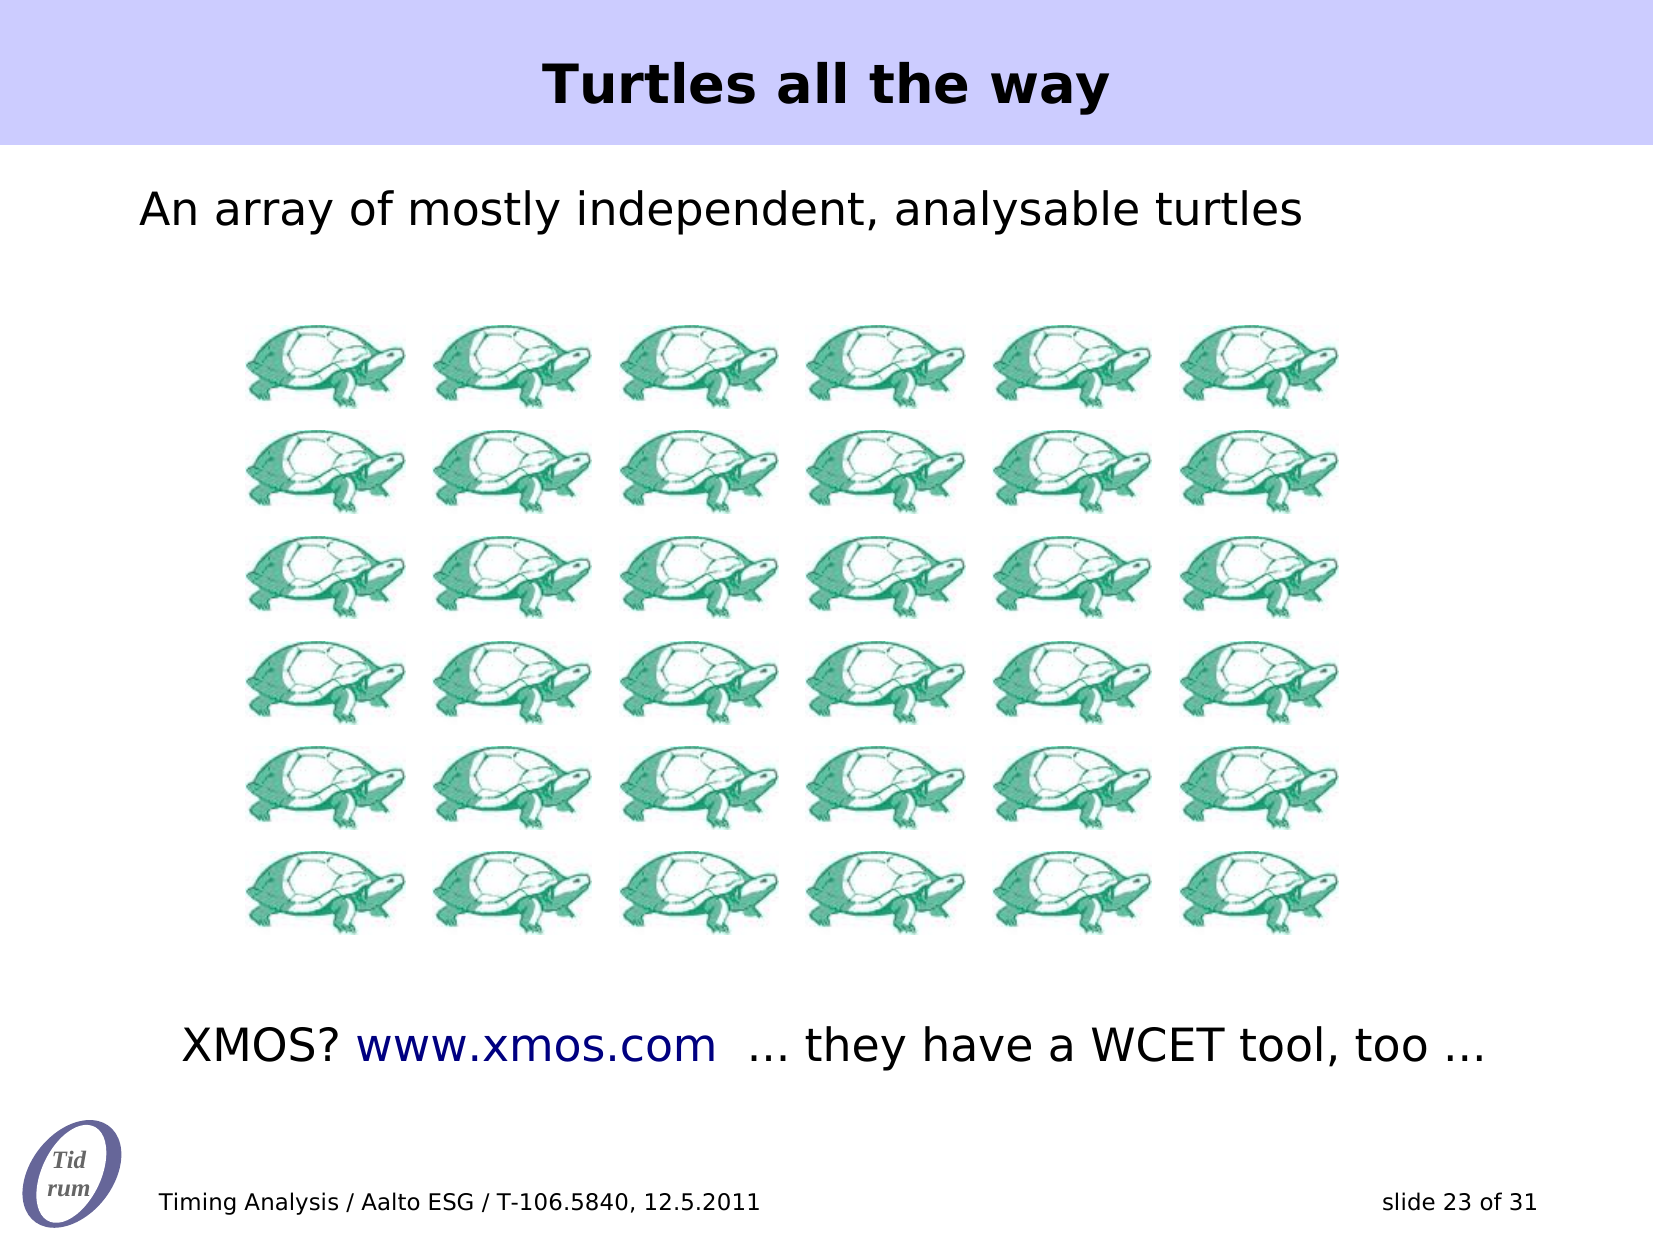

# Turtles all the way
An array of mostly independent, analysable turtles
XMOS? www.xmos.com ... they have a WCET tool, too ...